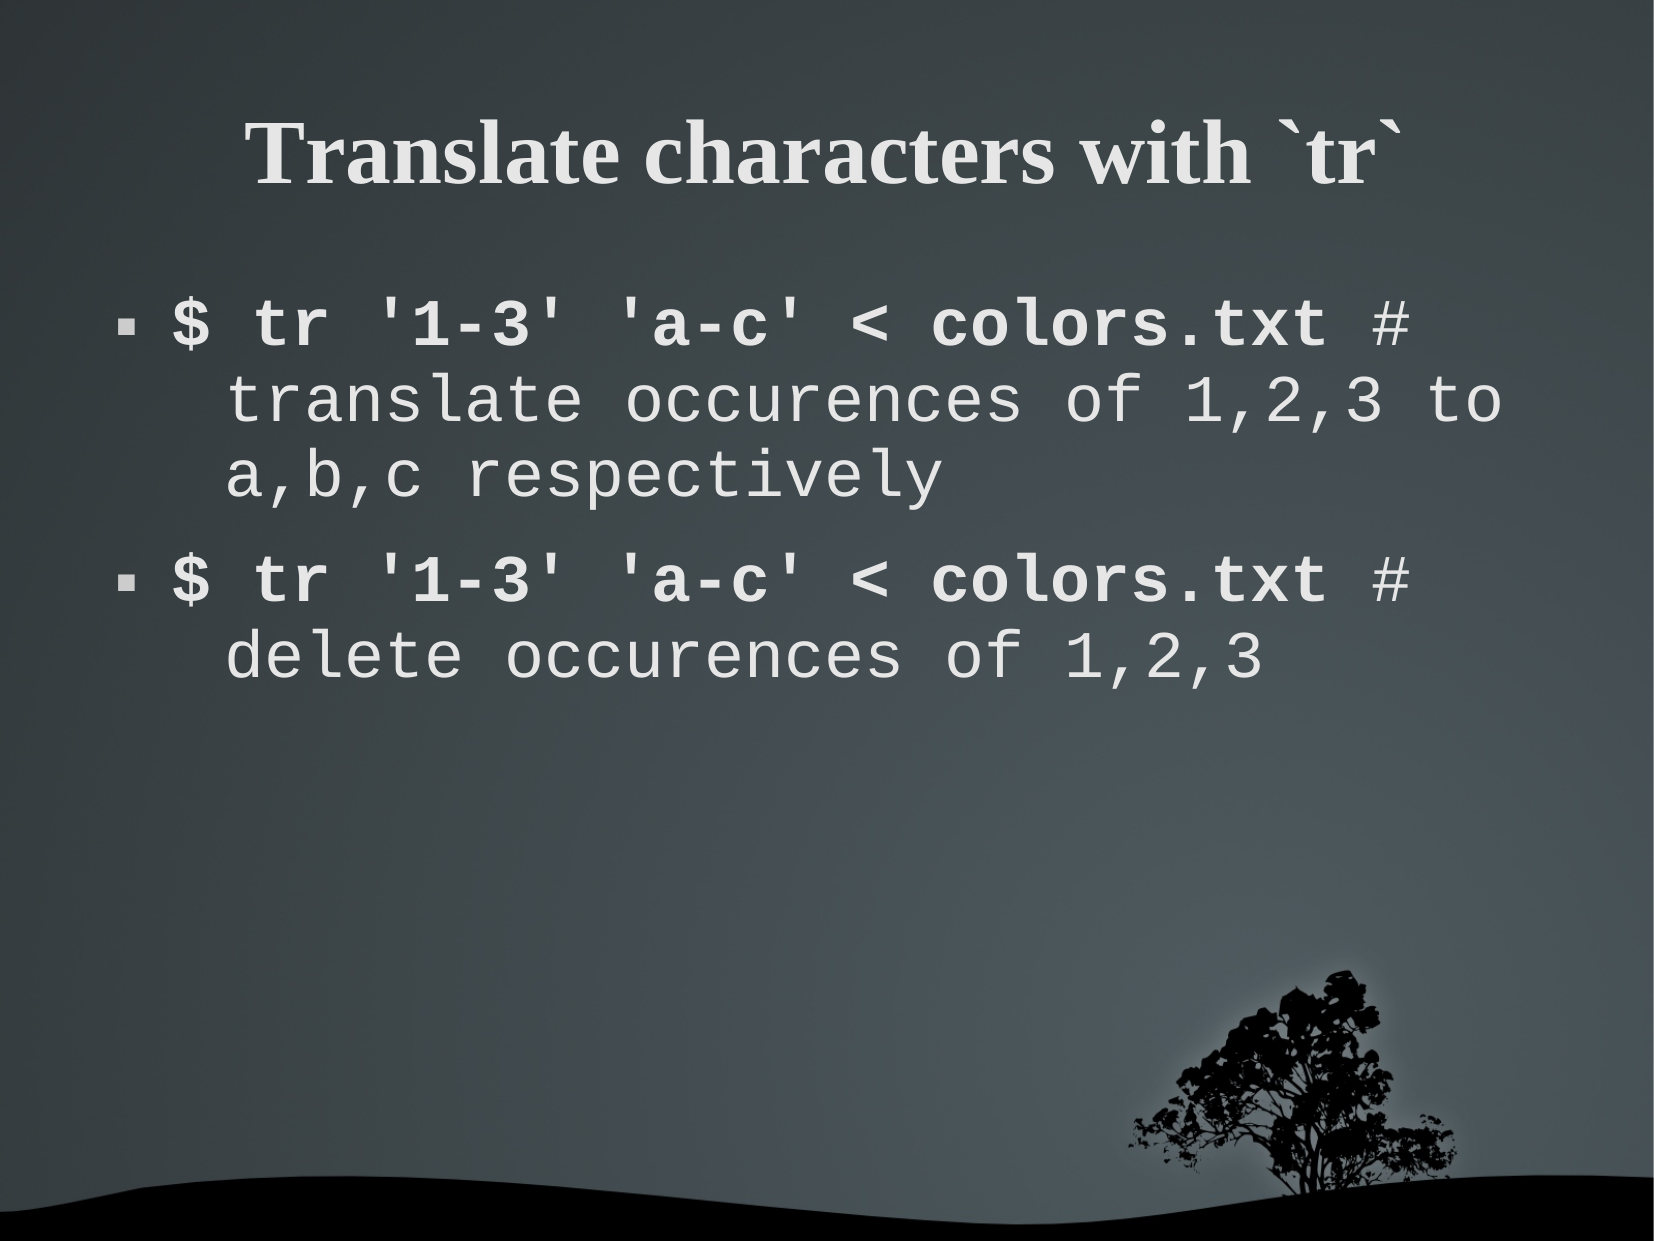

# Translate characters with `tr`
$ tr '1-3' 'a-c' < colors.txt # translate occurences of 1,2,3 to a,b,c respectively
$ tr '1-3' 'a-c' < colors.txt # delete occurences of 1,2,3